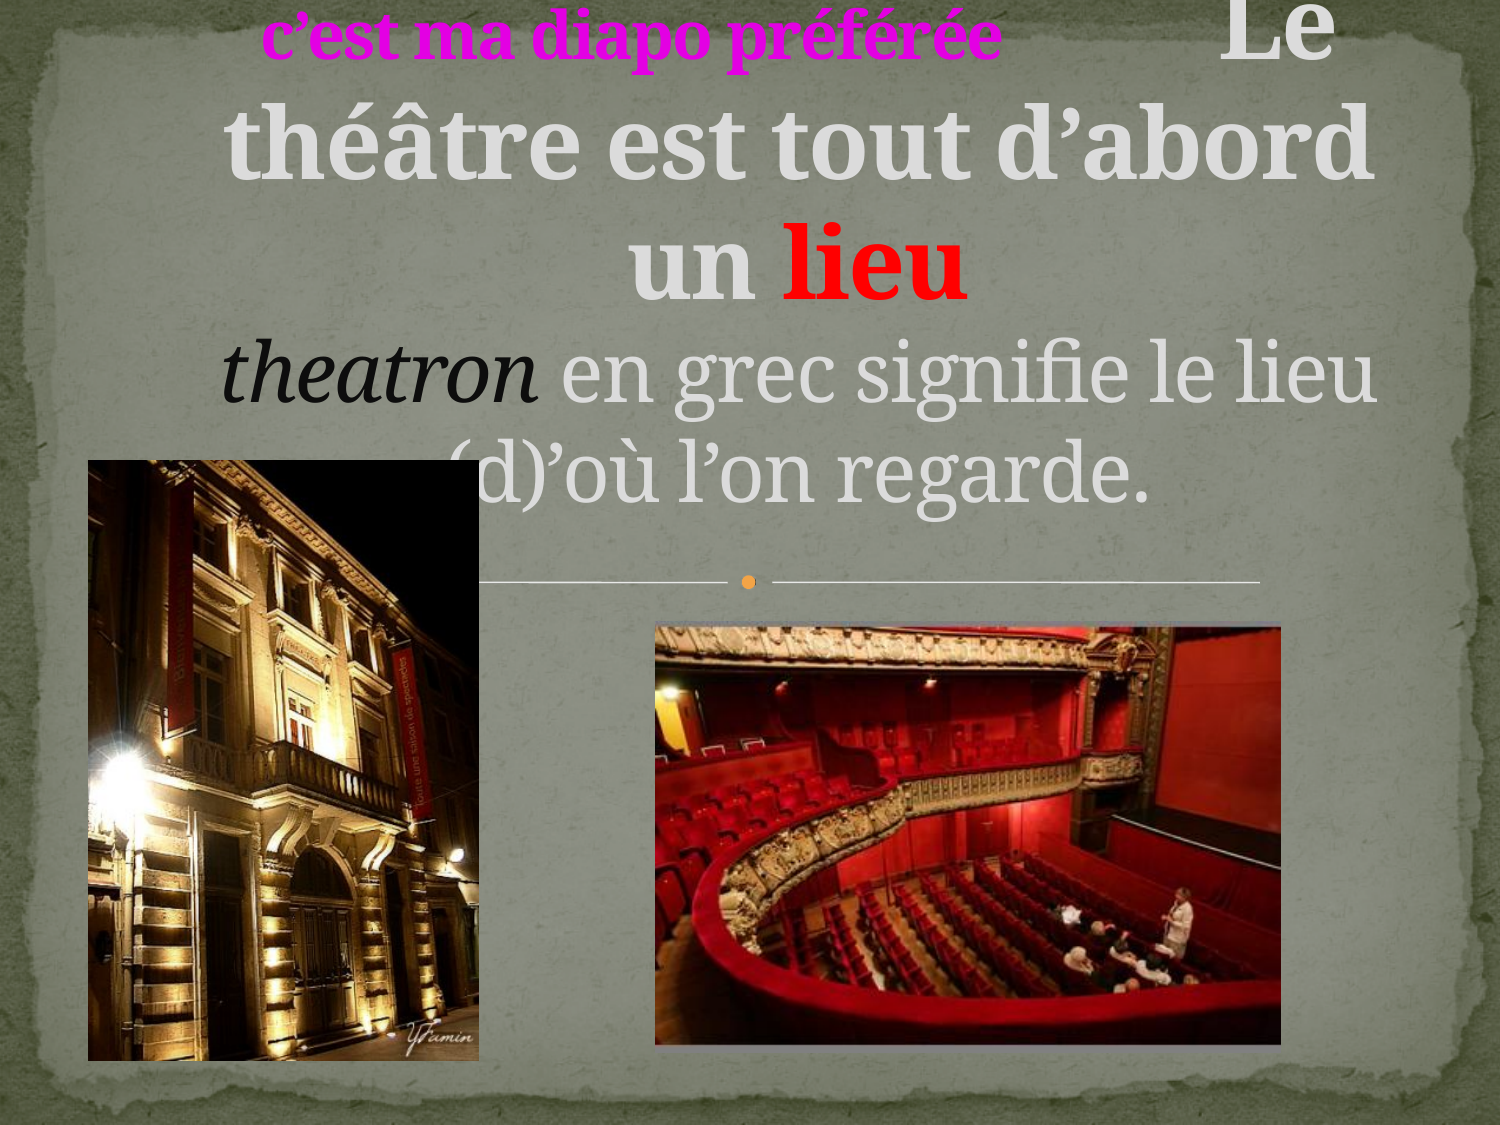

# c’est ma diapo préférée Le théâtre est tout d’abord un lieu theatron en grec signifie le lieu (d)’où l’on regarde.